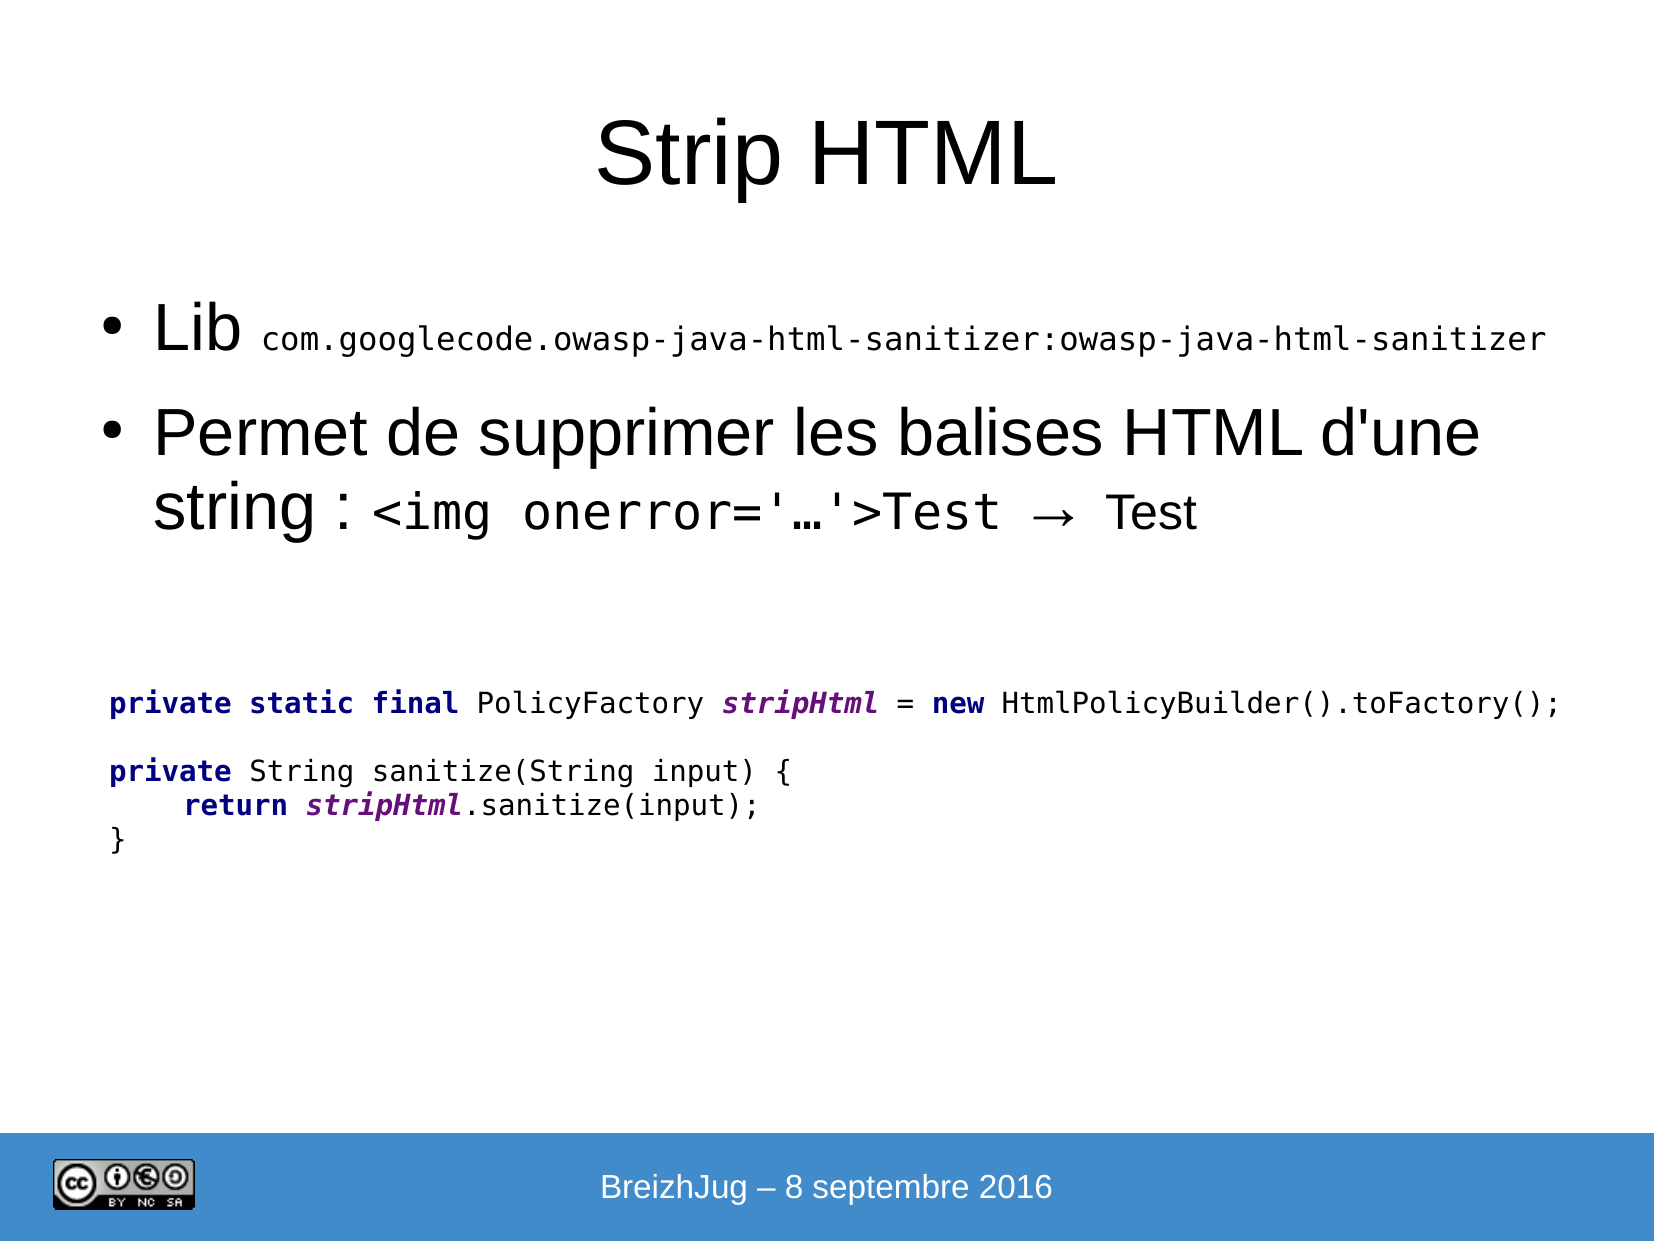

# Strip HTML
Lib com.googlecode.owasp-java-html-sanitizer:owasp-java-html-sanitizer
Permet de supprimer les balises HTML d'une string : <img onerror='…'>Test → Test
private static final PolicyFactory stripHtml = new HtmlPolicyBuilder().toFactory();
private String sanitize(String input) {
	return stripHtml.sanitize(input);
}